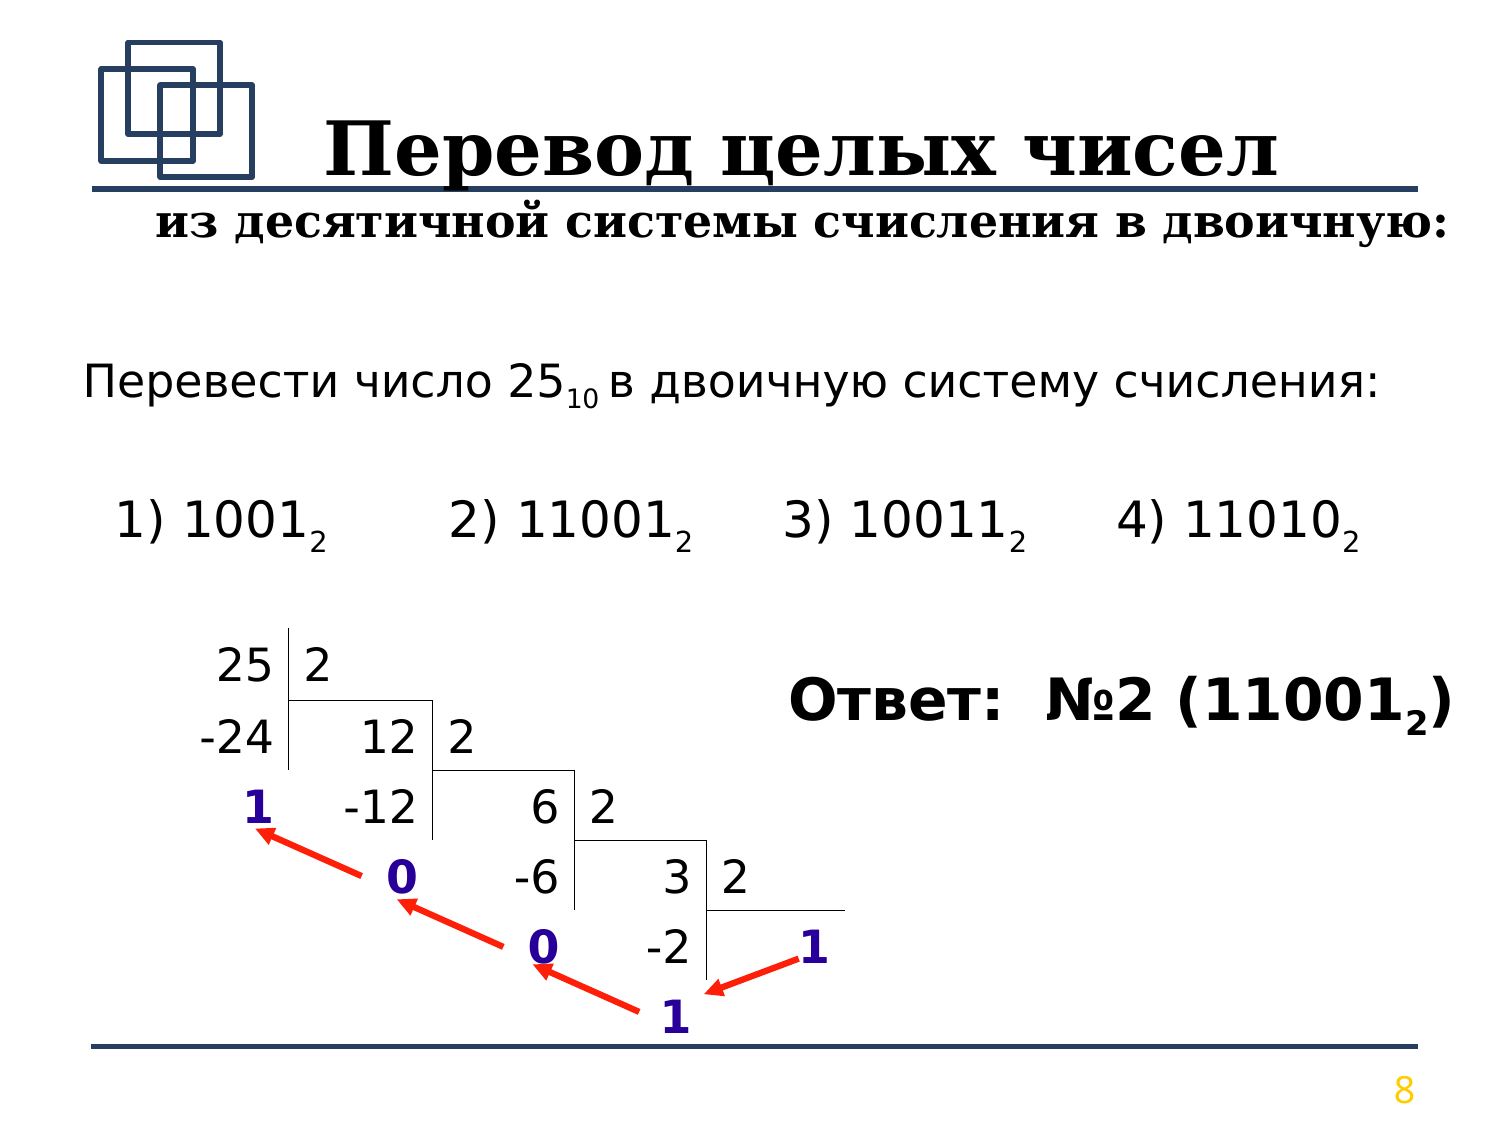

# Перевод целых чисел из десятичной системы счисления в двоичную:
 Перевести число 2510 в двоичную систему счисления:
| 1) 10012 | 2) 110012 | 3) 100112 | 4) 110102 |
| --- | --- | --- | --- |
| 25 | 2 | | | |
| --- | --- | --- | --- | --- |
| -24 | 12 | 2 | | |
| 1 | -12 | 6 | 2 | |
| | 0 | -6 | 3 | 2 |
| | | 0 | -2 | 1 |
| | | | 1 | |
Ответ: №2 (110012)